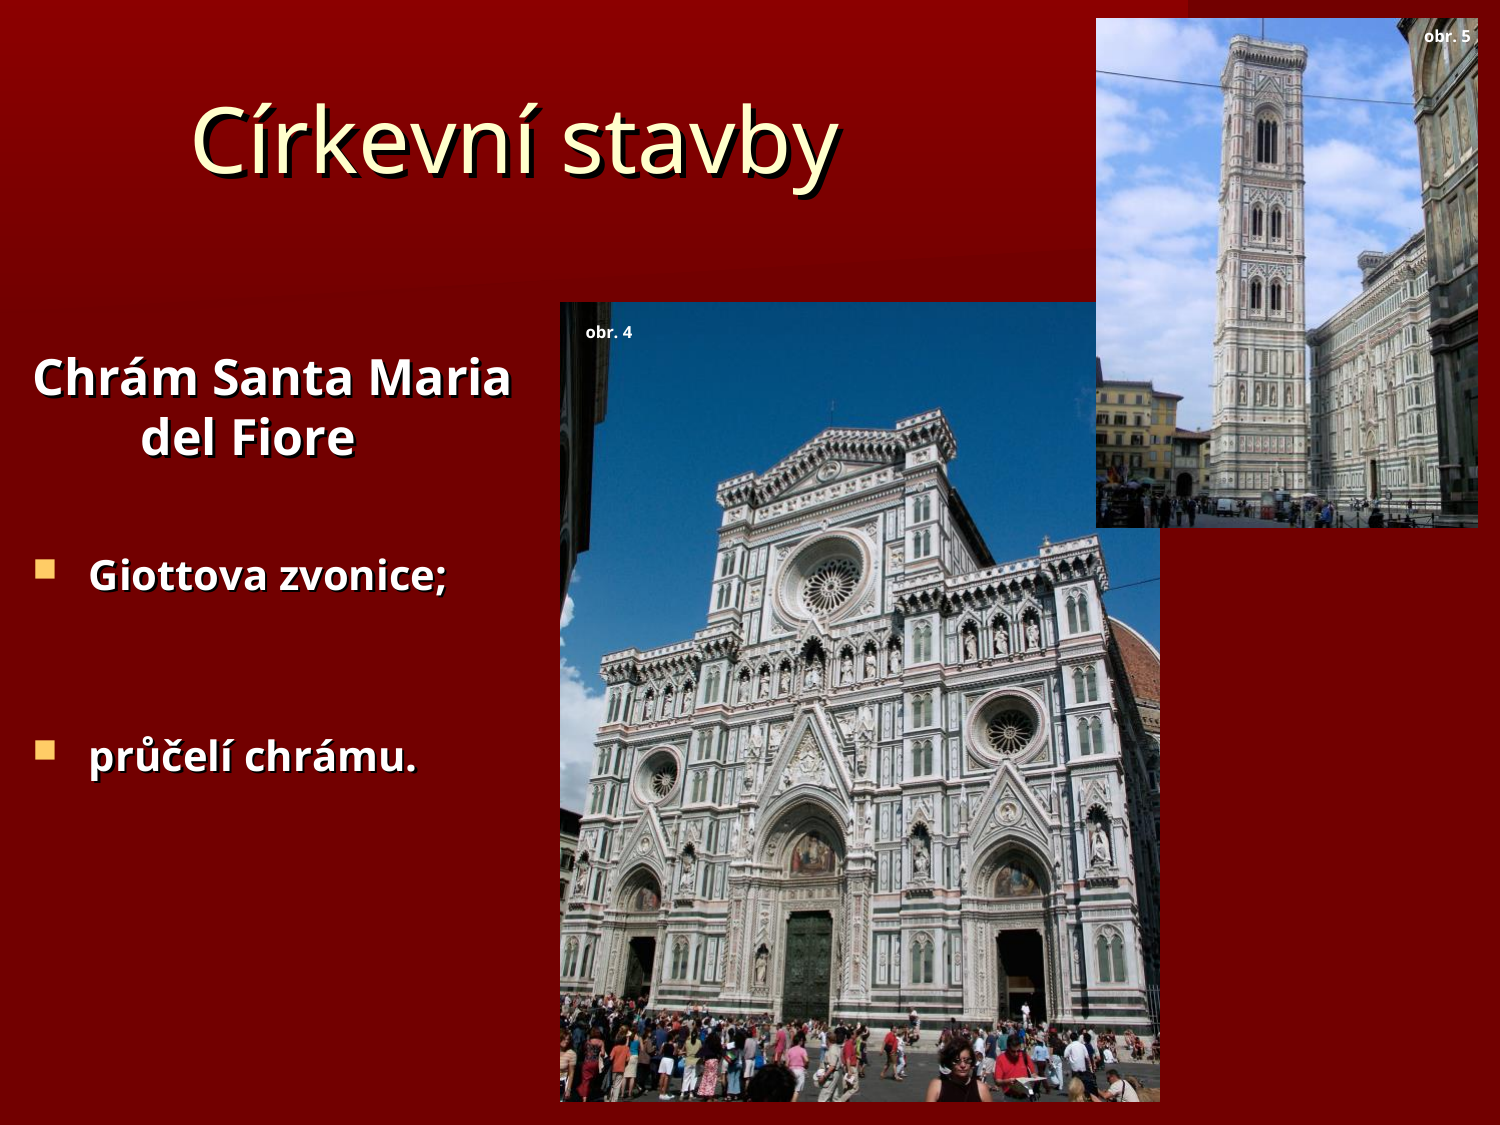

obr. 5
# Církevní stavby
obr. 4
Chrám Santa Maria del Fiore
Giottova zvonice;
průčelí chrámu.